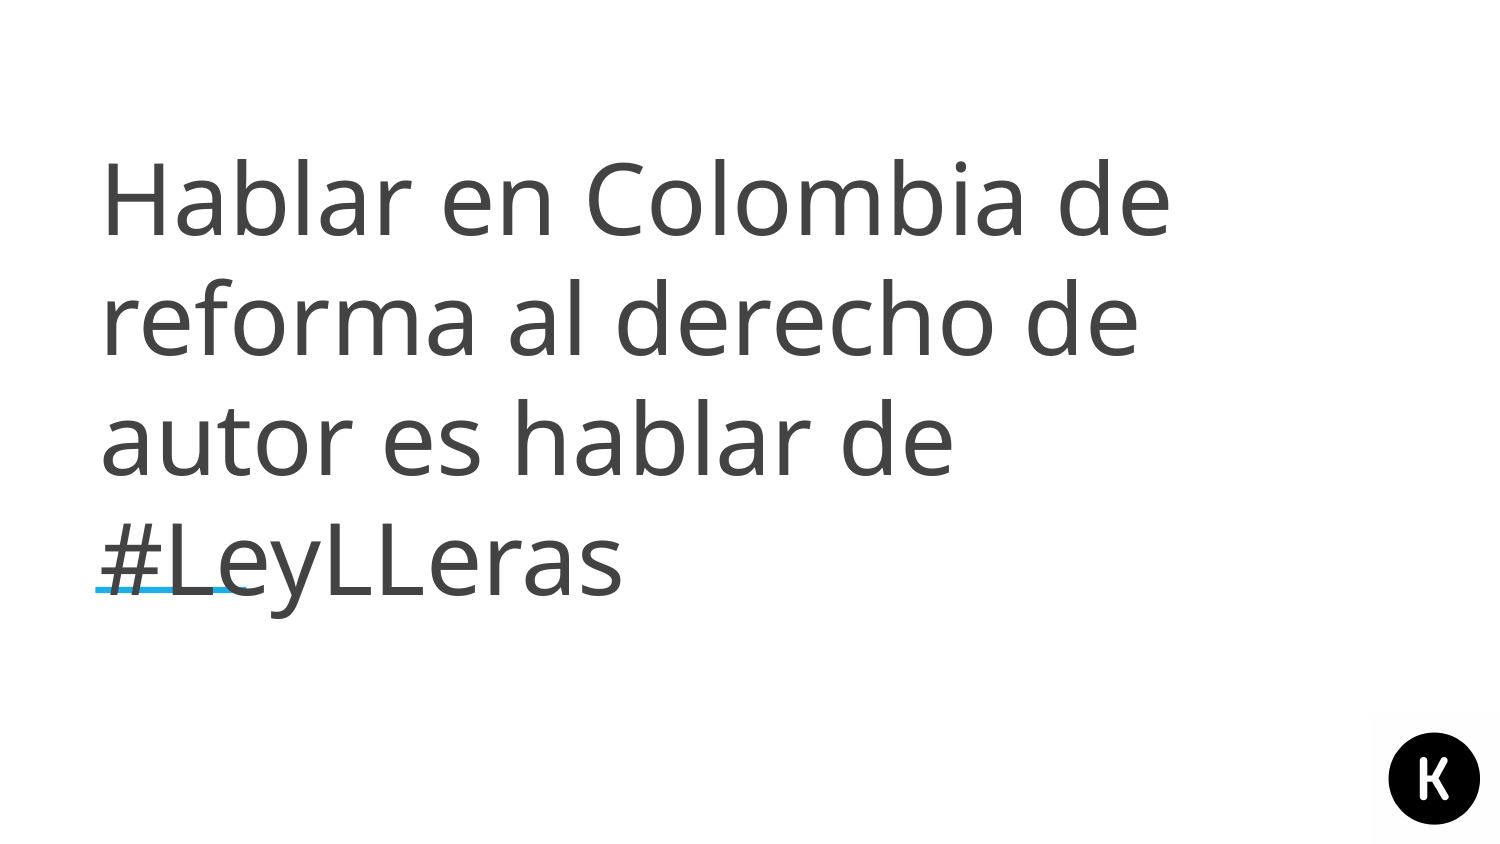

# Hablar en Colombia de reforma al derecho de autor es hablar de #LeyLLeras